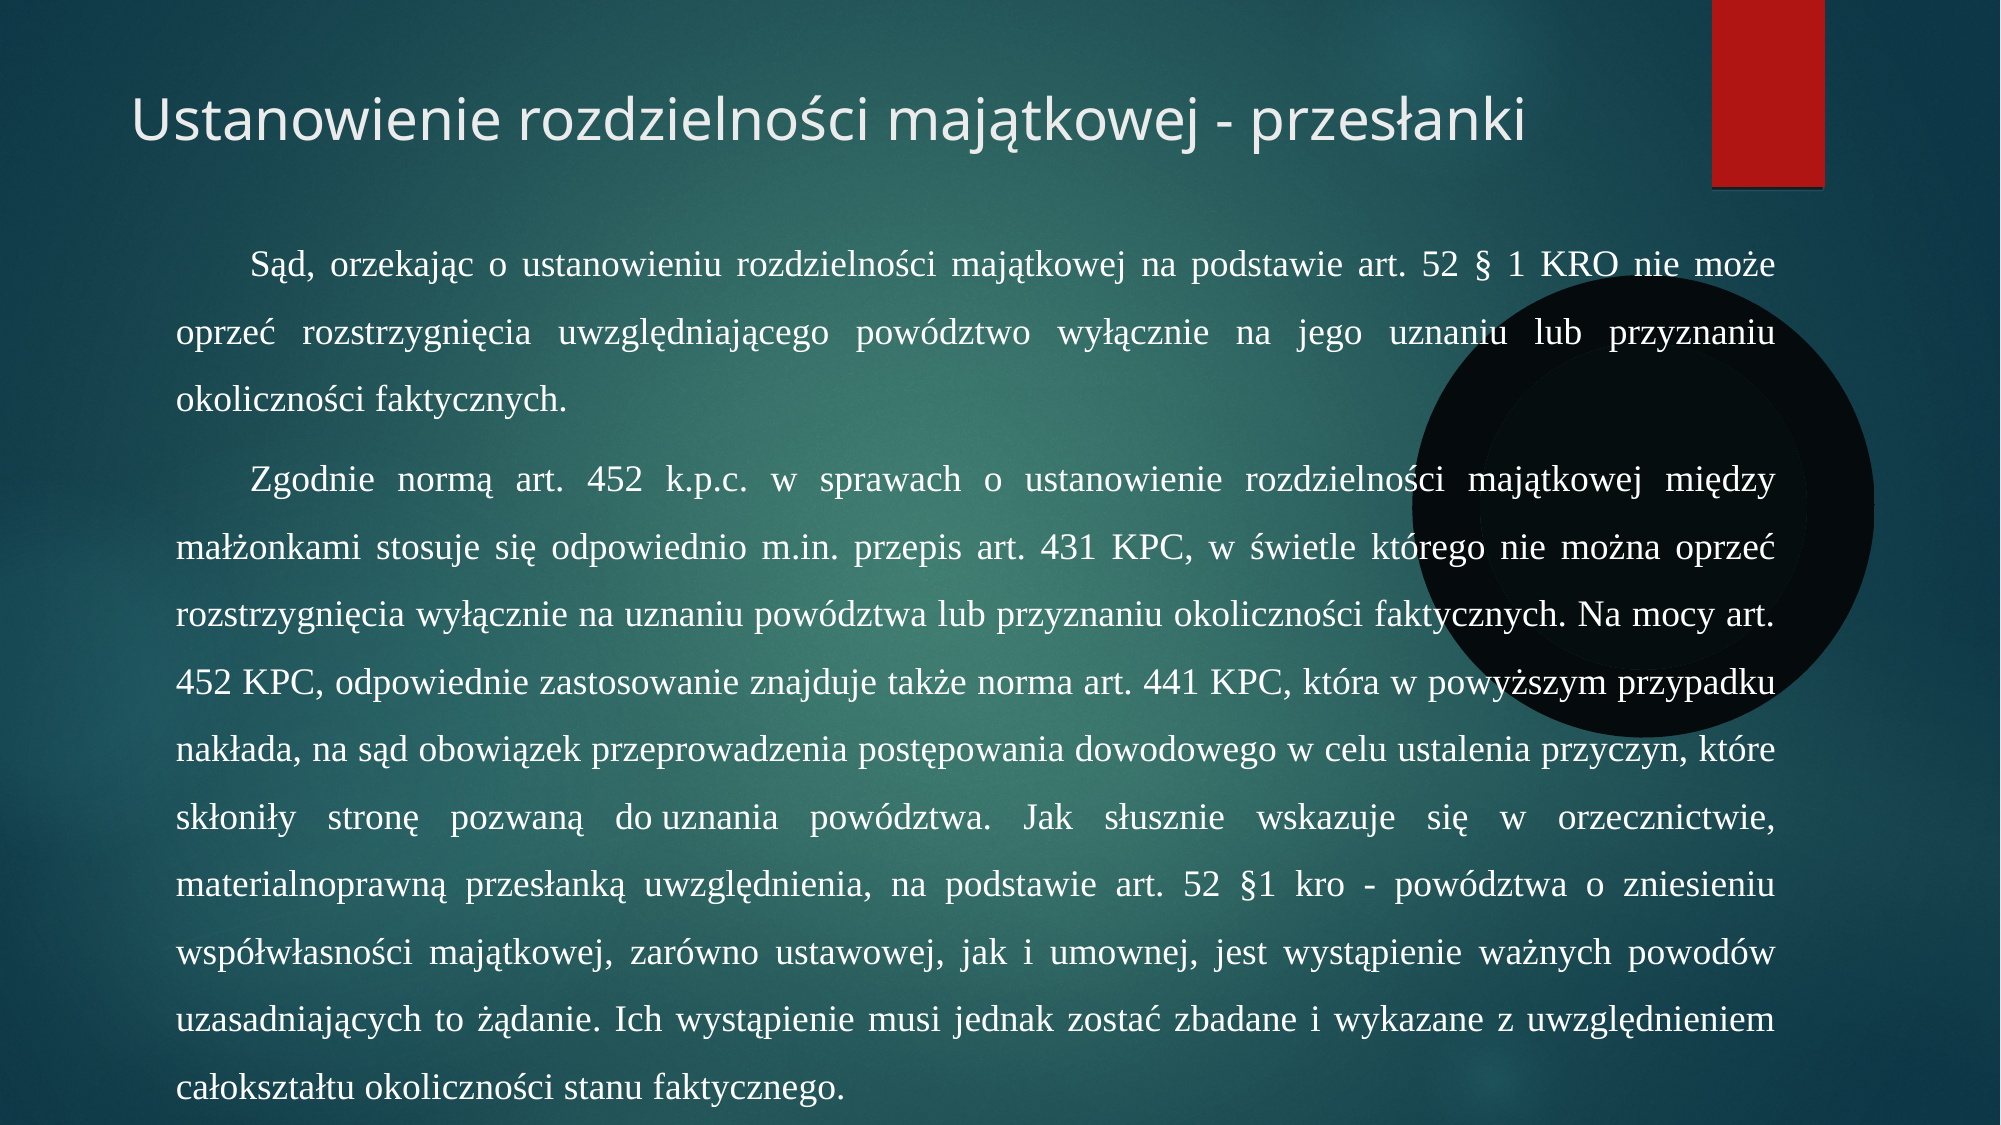

# Ustanowienie rozdzielności majątkowej - przesłanki
Sąd, orzekając o ustanowieniu rozdzielności majątkowej na podstawie art. 52 § 1 KRO nie może oprzeć rozstrzygnięcia uwzględniającego powództwo wyłącznie na jego uznaniu lub przyznaniu okoliczności faktycznych.
Zgodnie normą art. 452 k.p.c. w sprawach o ustanowienie rozdzielności majątkowej między małżonkami stosuje się odpowiednio m.in. przepis art. 431 KPC, w świetle którego nie można oprzeć rozstrzygnięcia wyłącznie na uznaniu powództwa lub przyznaniu okoliczności faktycznych. Na mocy art. 452 KPC, odpowiednie zastosowanie znajduje także norma art. 441 KPC, która w powyższym przypadku nakłada, na sąd obowiązek przeprowadzenia postępowania dowodowego w celu ustalenia przyczyn, które skłoniły stronę pozwaną do uznania powództwa. Jak słusznie wskazuje się w orzecznictwie, materialnoprawną przesłanką uwzględnienia, na podstawie art. 52 §1 kro - powództwa o zniesieniu współwłasności majątkowej, zarówno ustawowej, jak i umownej, jest wystąpienie ważnych powodów uzasadniających to żądanie. Ich wystąpienie musi jednak zostać zbadane i wykazane z uwzględnieniem całokształtu okoliczności stanu faktycznego.